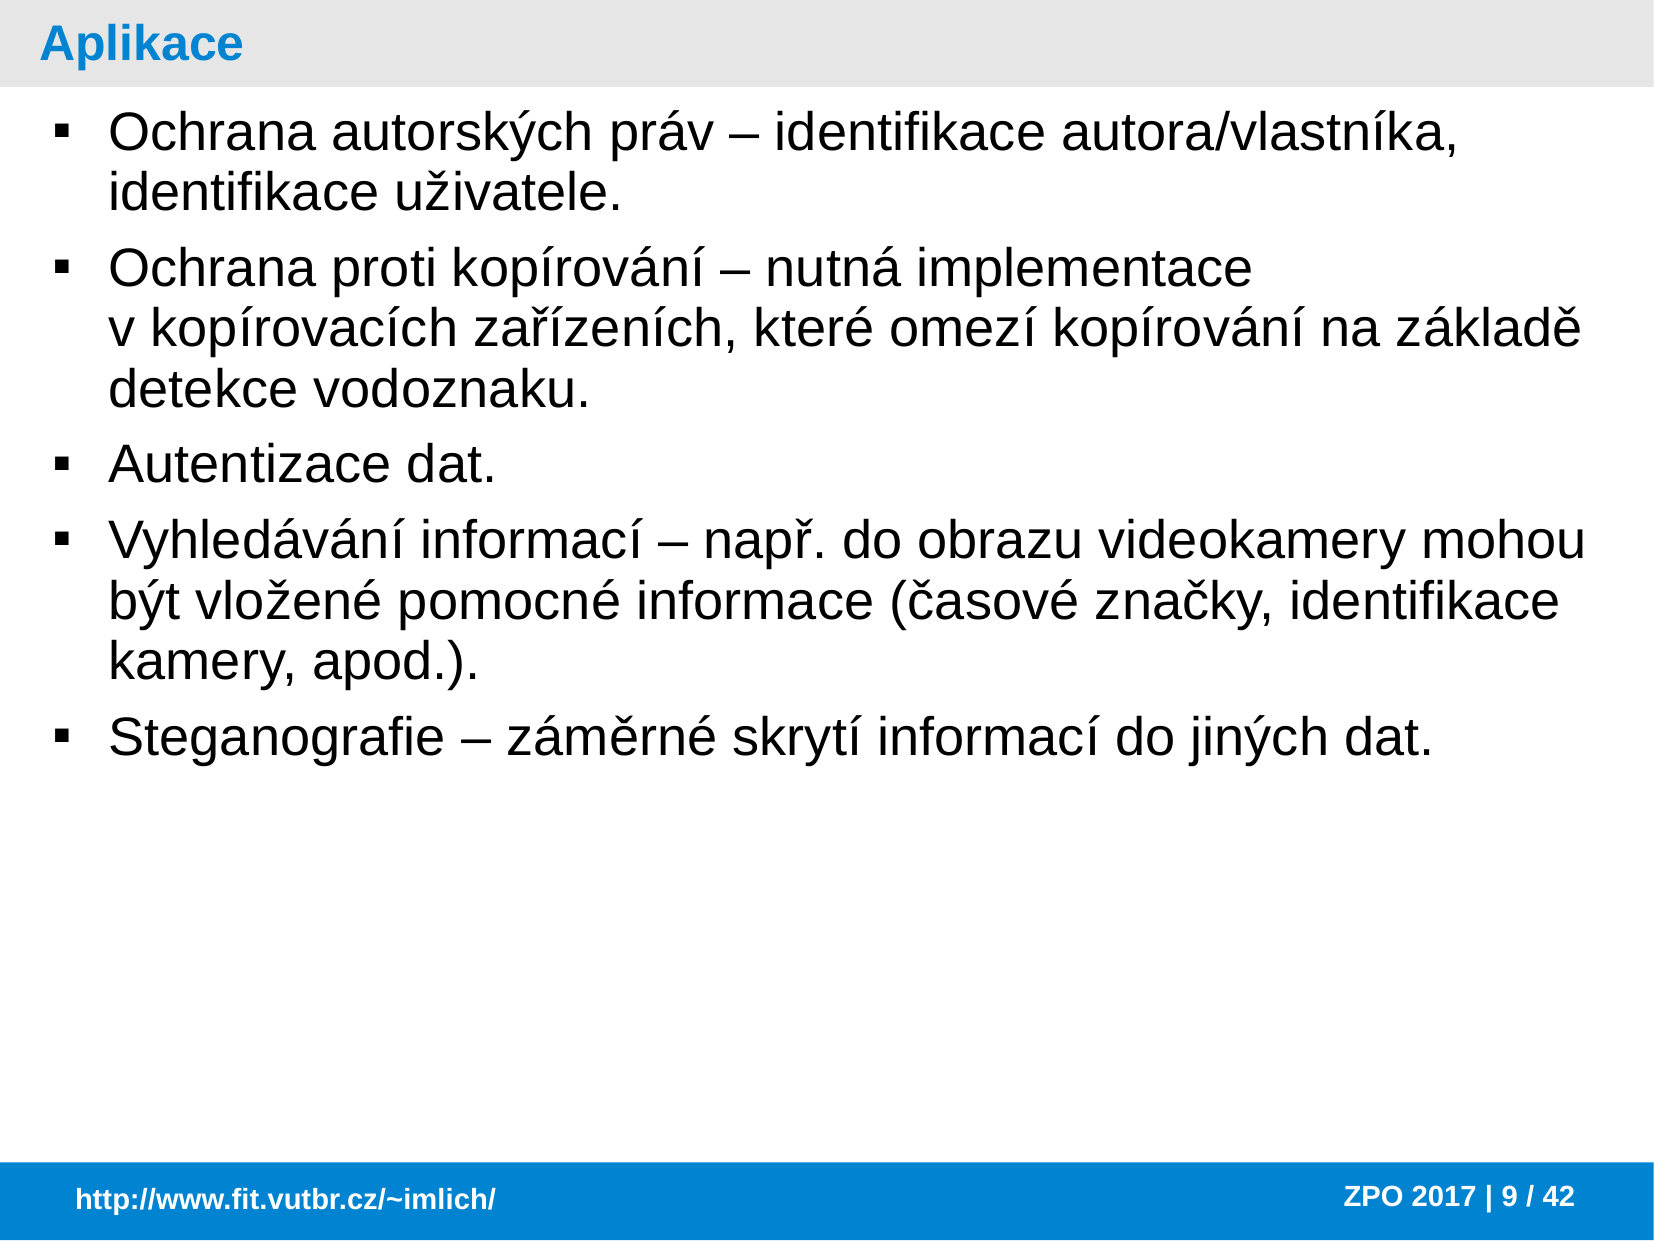

# Aplikace
Ochrana autorských práv – identifikace autora/vlastníka, identifikace uživatele.
Ochrana proti kopírování – nutná implementace v kopírovacích zařízeních, které omezí kopírování na základě detekce vodoznaku.
Autentizace dat.
Vyhledávání informací – např. do obrazu videokamery mohou být vložené pomocné informace (časové značky, identifikace kamery, apod.).
Steganografie – záměrné skrytí informací do jiných dat.